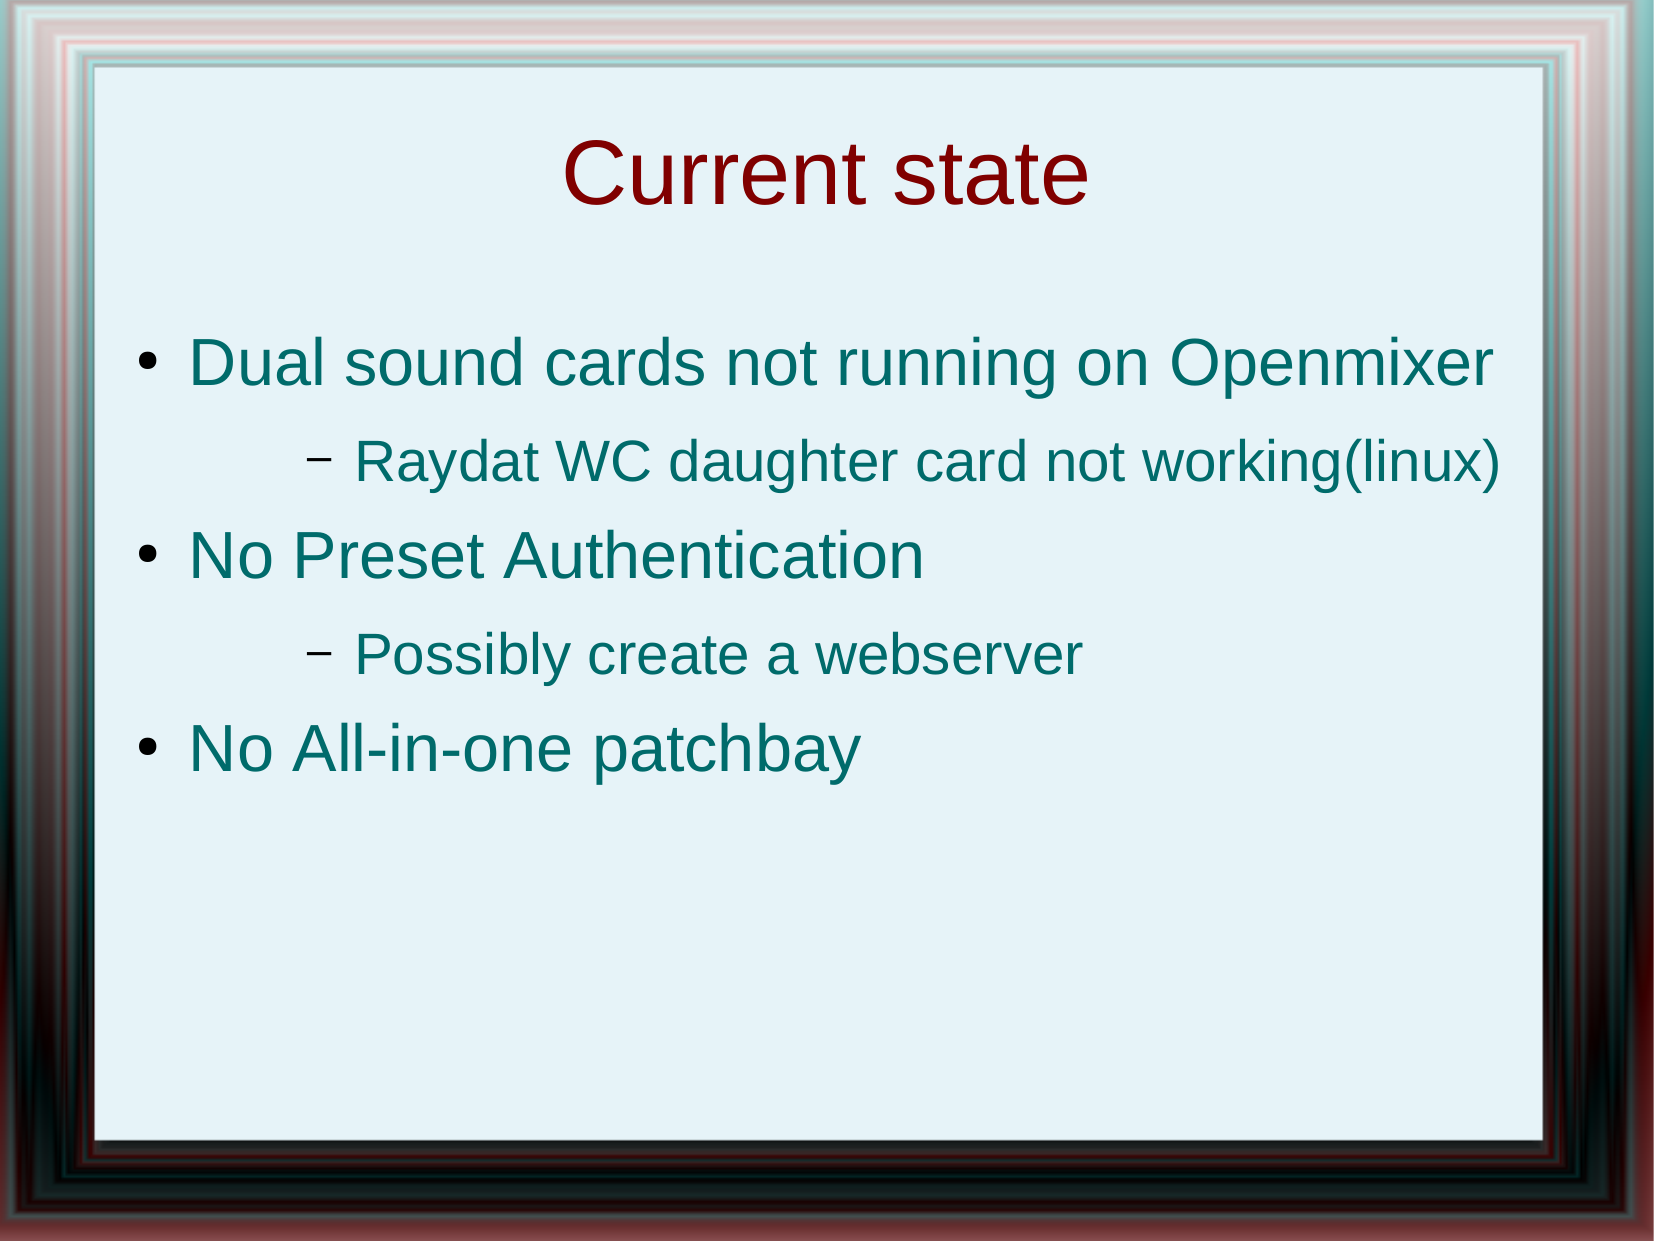

# Current state
Dual sound cards not running on Openmixer
Raydat WC daughter card not working(linux)
No Preset Authentication
Possibly create a webserver
No All-in-one patchbay